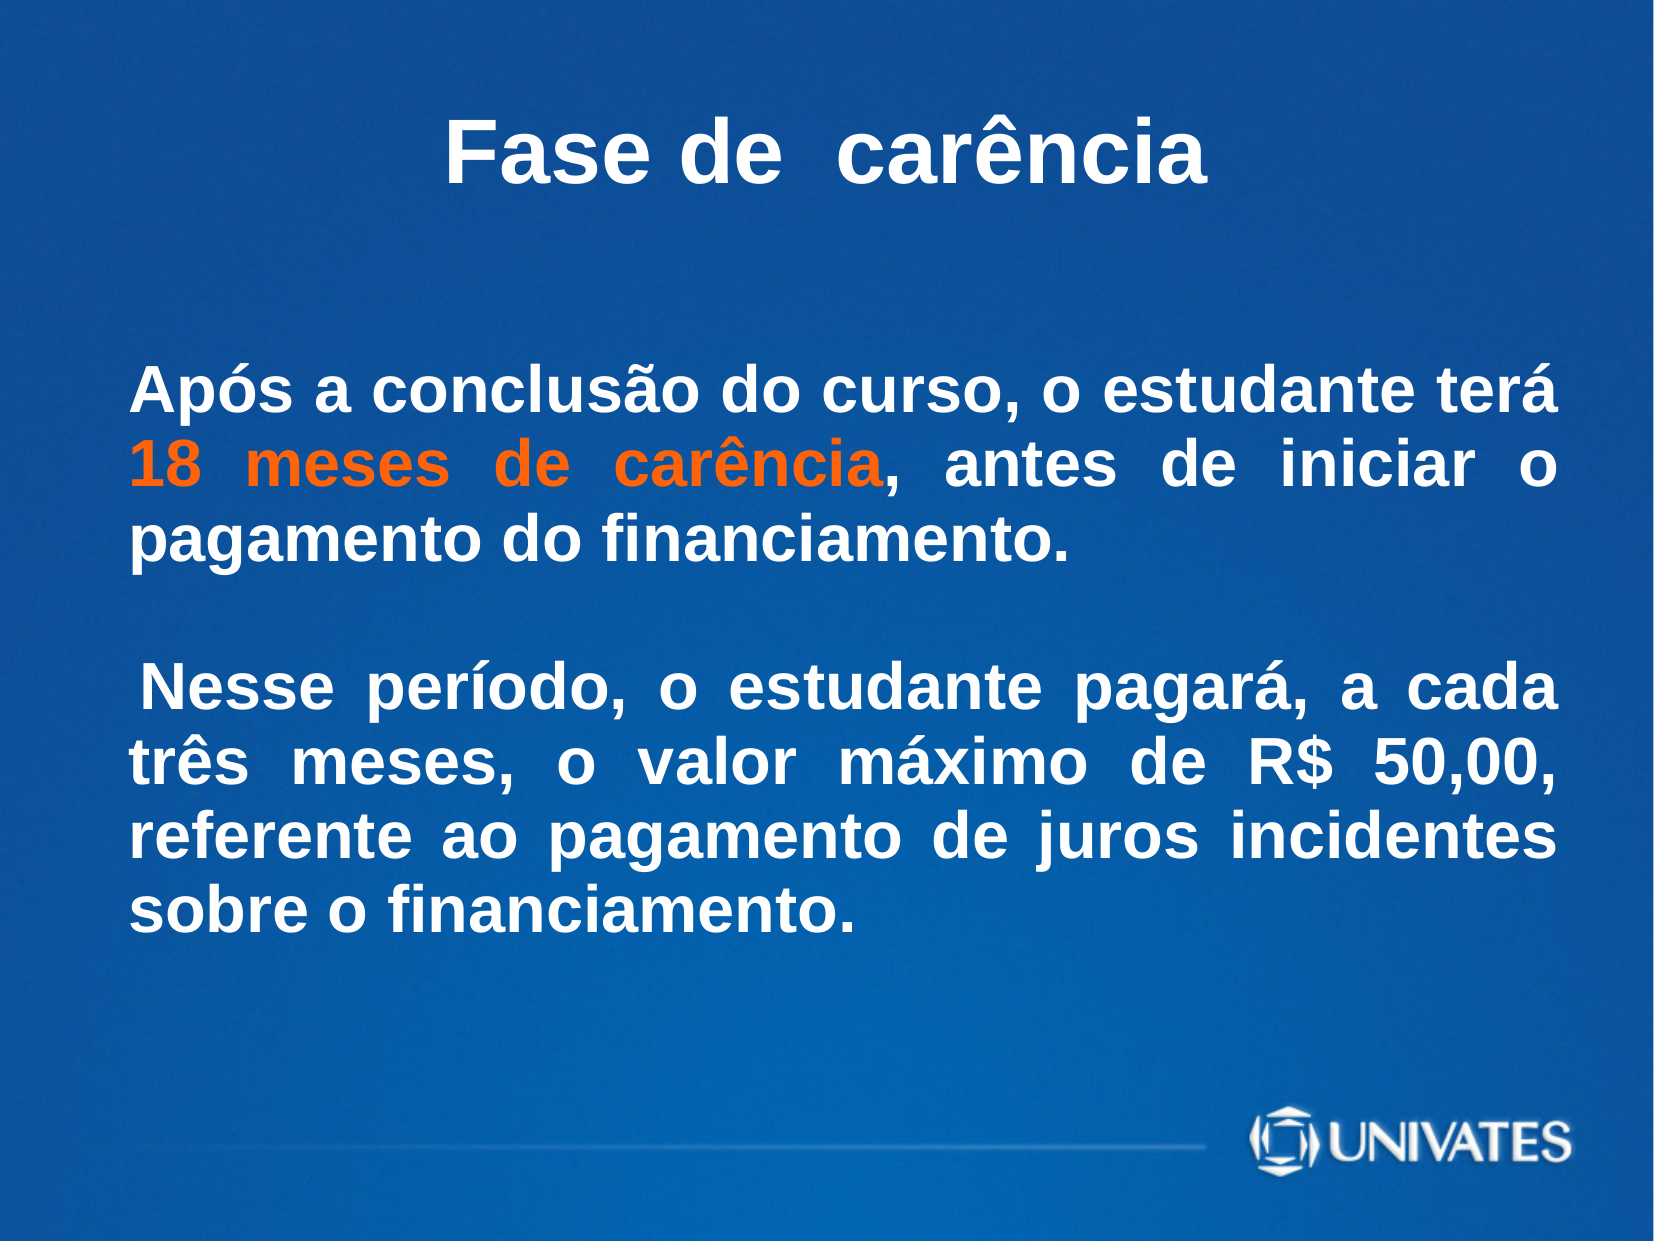

# Fase de carência
	Após a conclusão do curso, o estudante terá 18 meses de carência, antes de iniciar o pagamento do financiamento.
 	Nesse período, o estudante pagará, a cada três meses, o valor máximo de R$ 50,00, referente ao pagamento de juros incidentes sobre o financiamento.